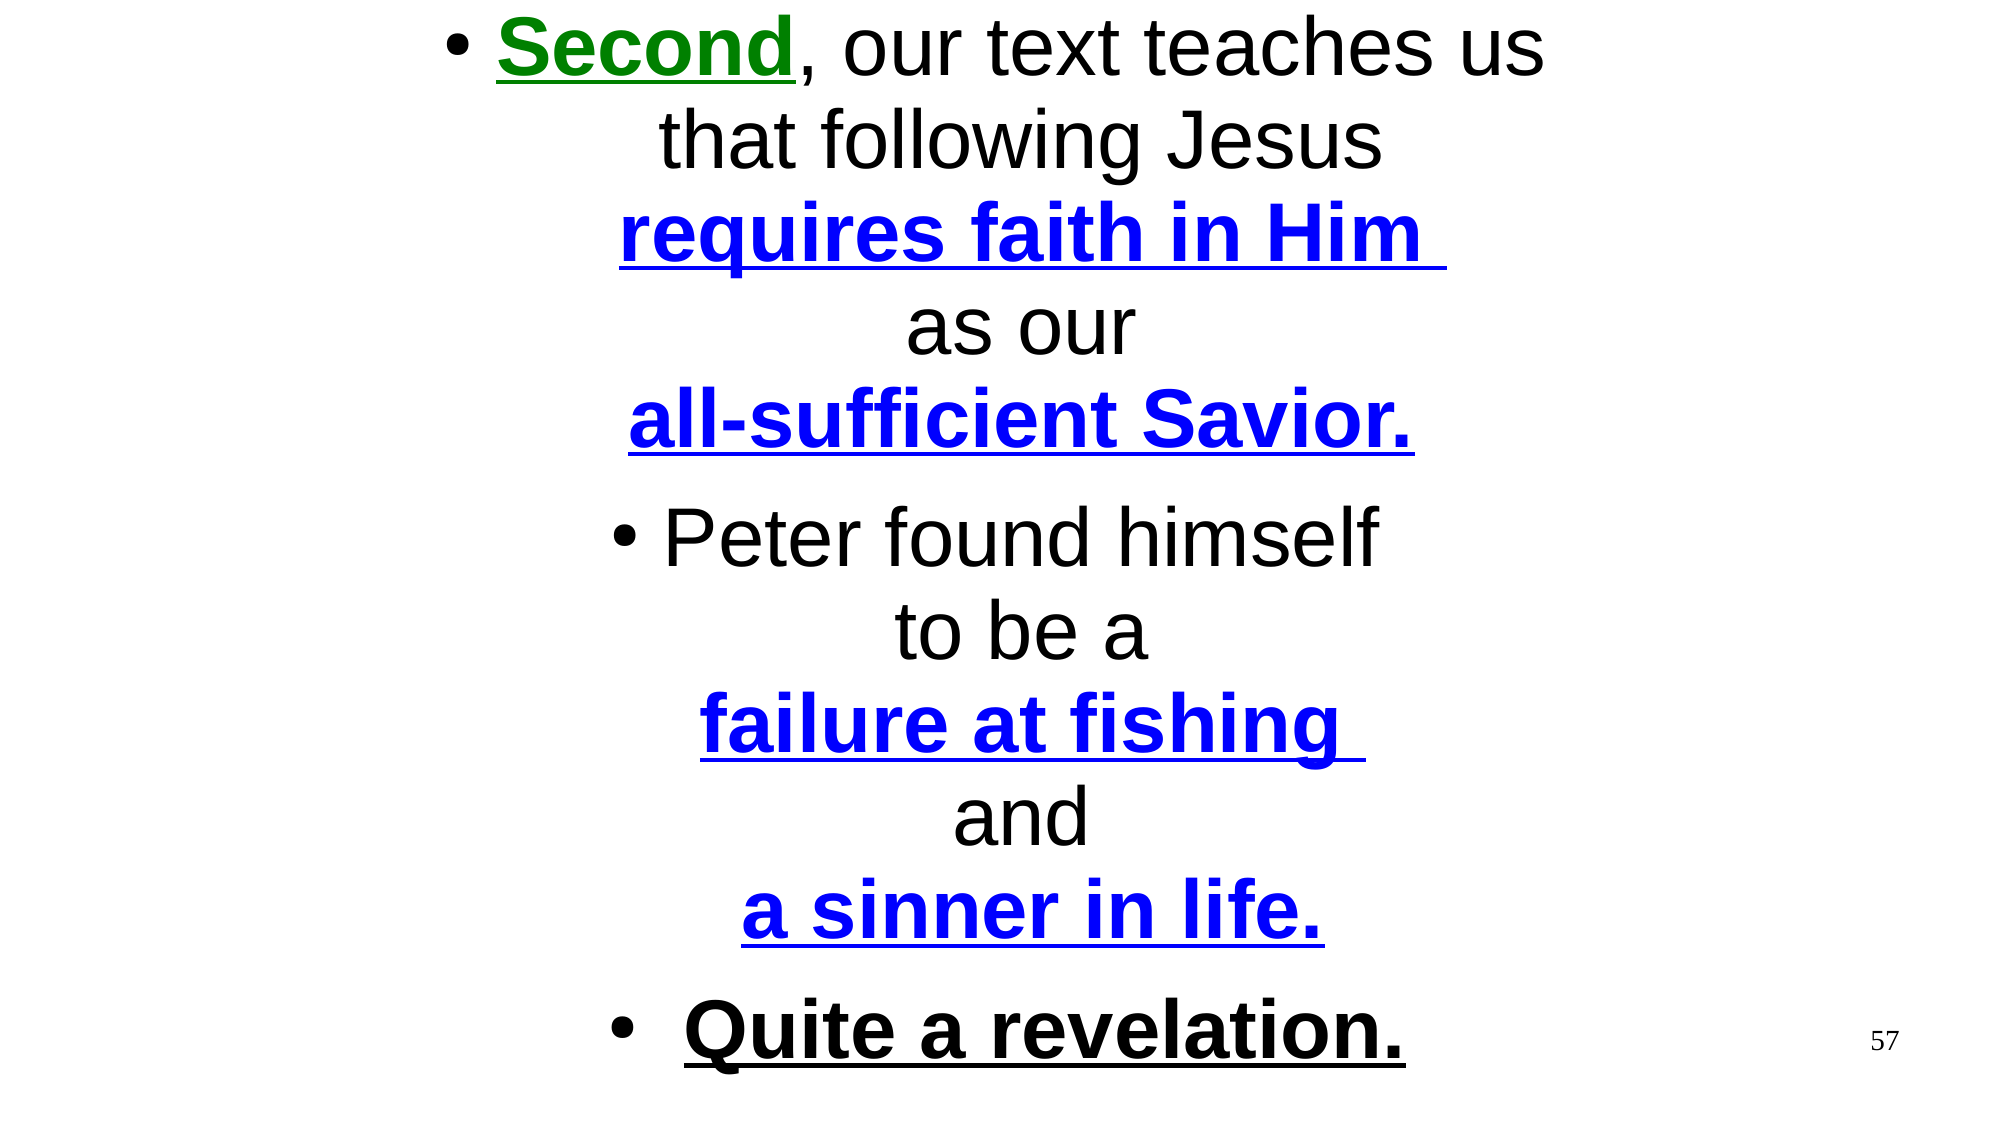

# Second, our text teaches us that following Jesus requires faith in Him as our all-sufficient Savior.
Peter found himself
to be a
failure at fishing
and
a sinner in life.
 Quite a revelation.
57